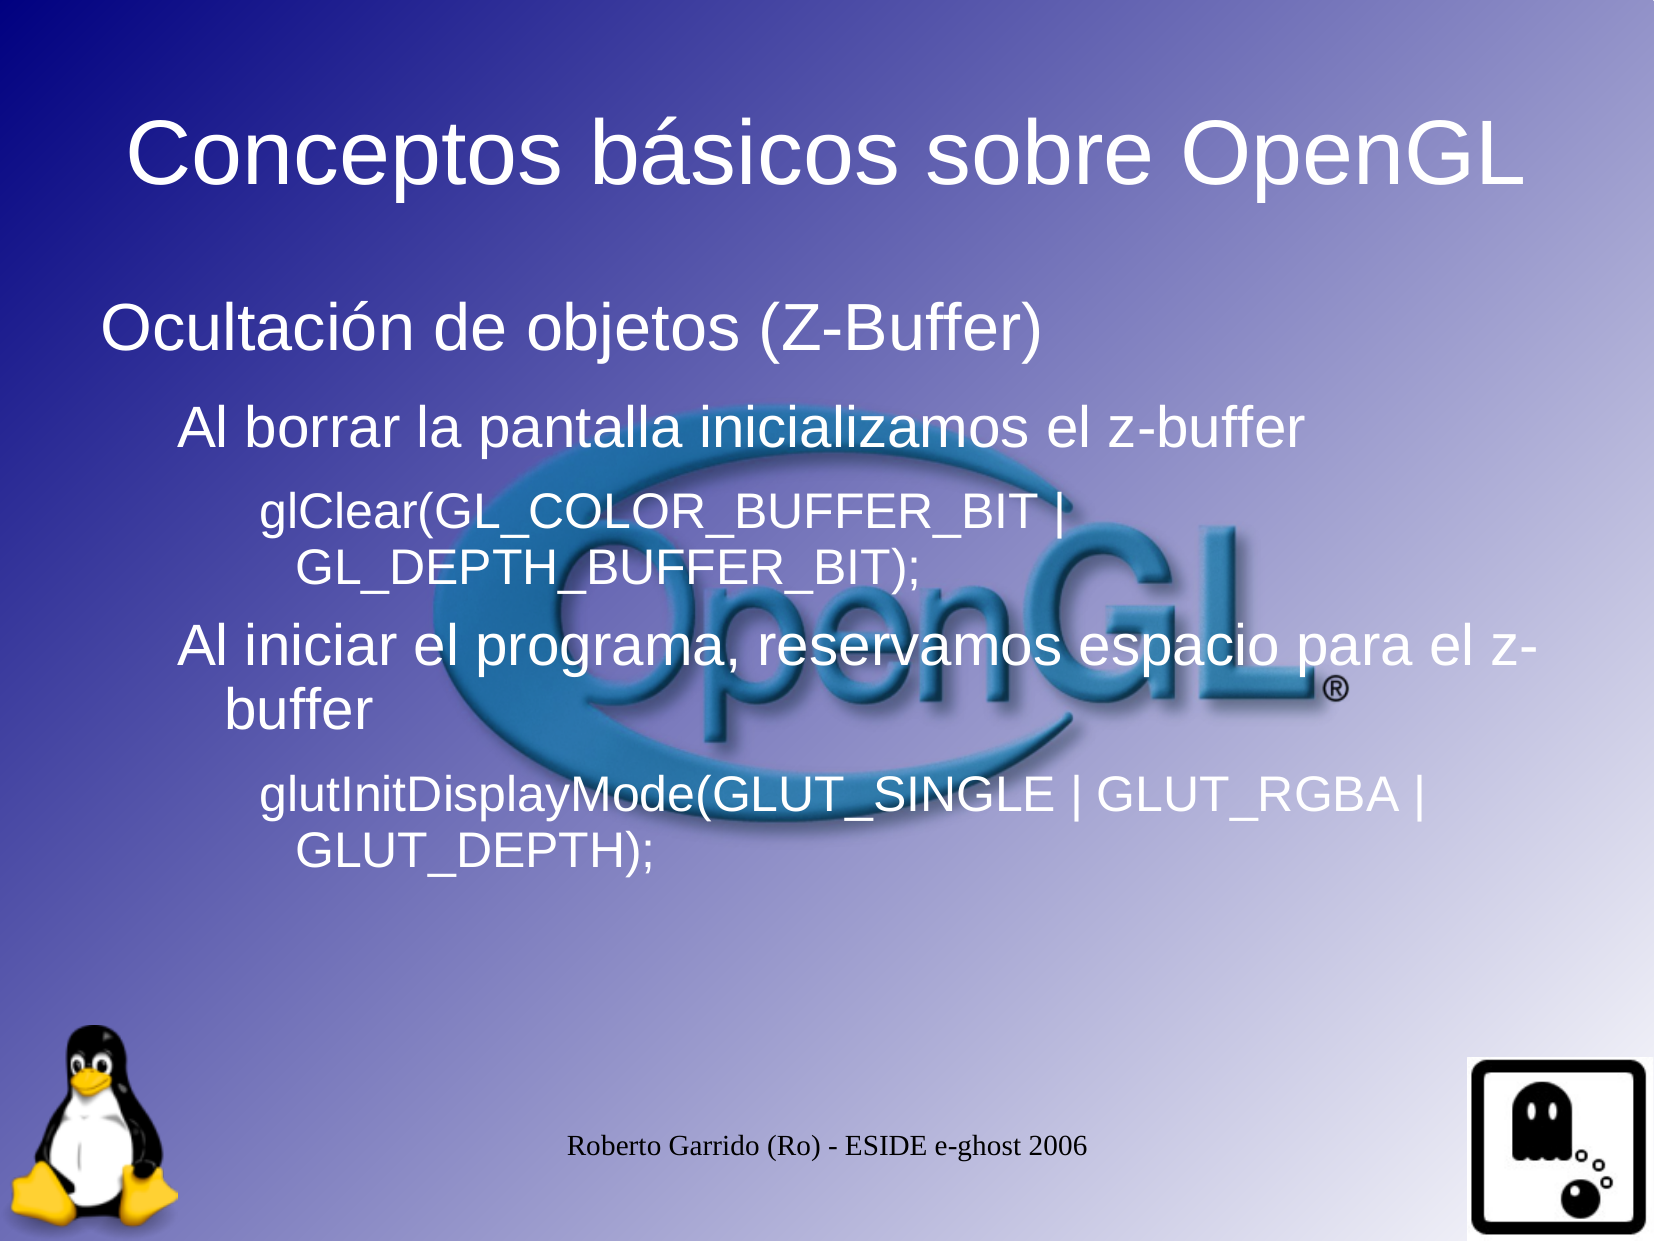

# Conceptos básicos sobre OpenGL
Ocultación de objetos (Z-Buffer)
Al borrar la pantalla inicializamos el z-buffer
glClear(GL_COLOR_BUFFER_BIT | GL_DEPTH_BUFFER_BIT);
Al iniciar el programa, reservamos espacio para el z-buffer
glutInitDisplayMode(GLUT_SINGLE | GLUT_RGBA | GLUT_DEPTH);
Roberto Garrido (Ro) - ESIDE e-ghost 2006